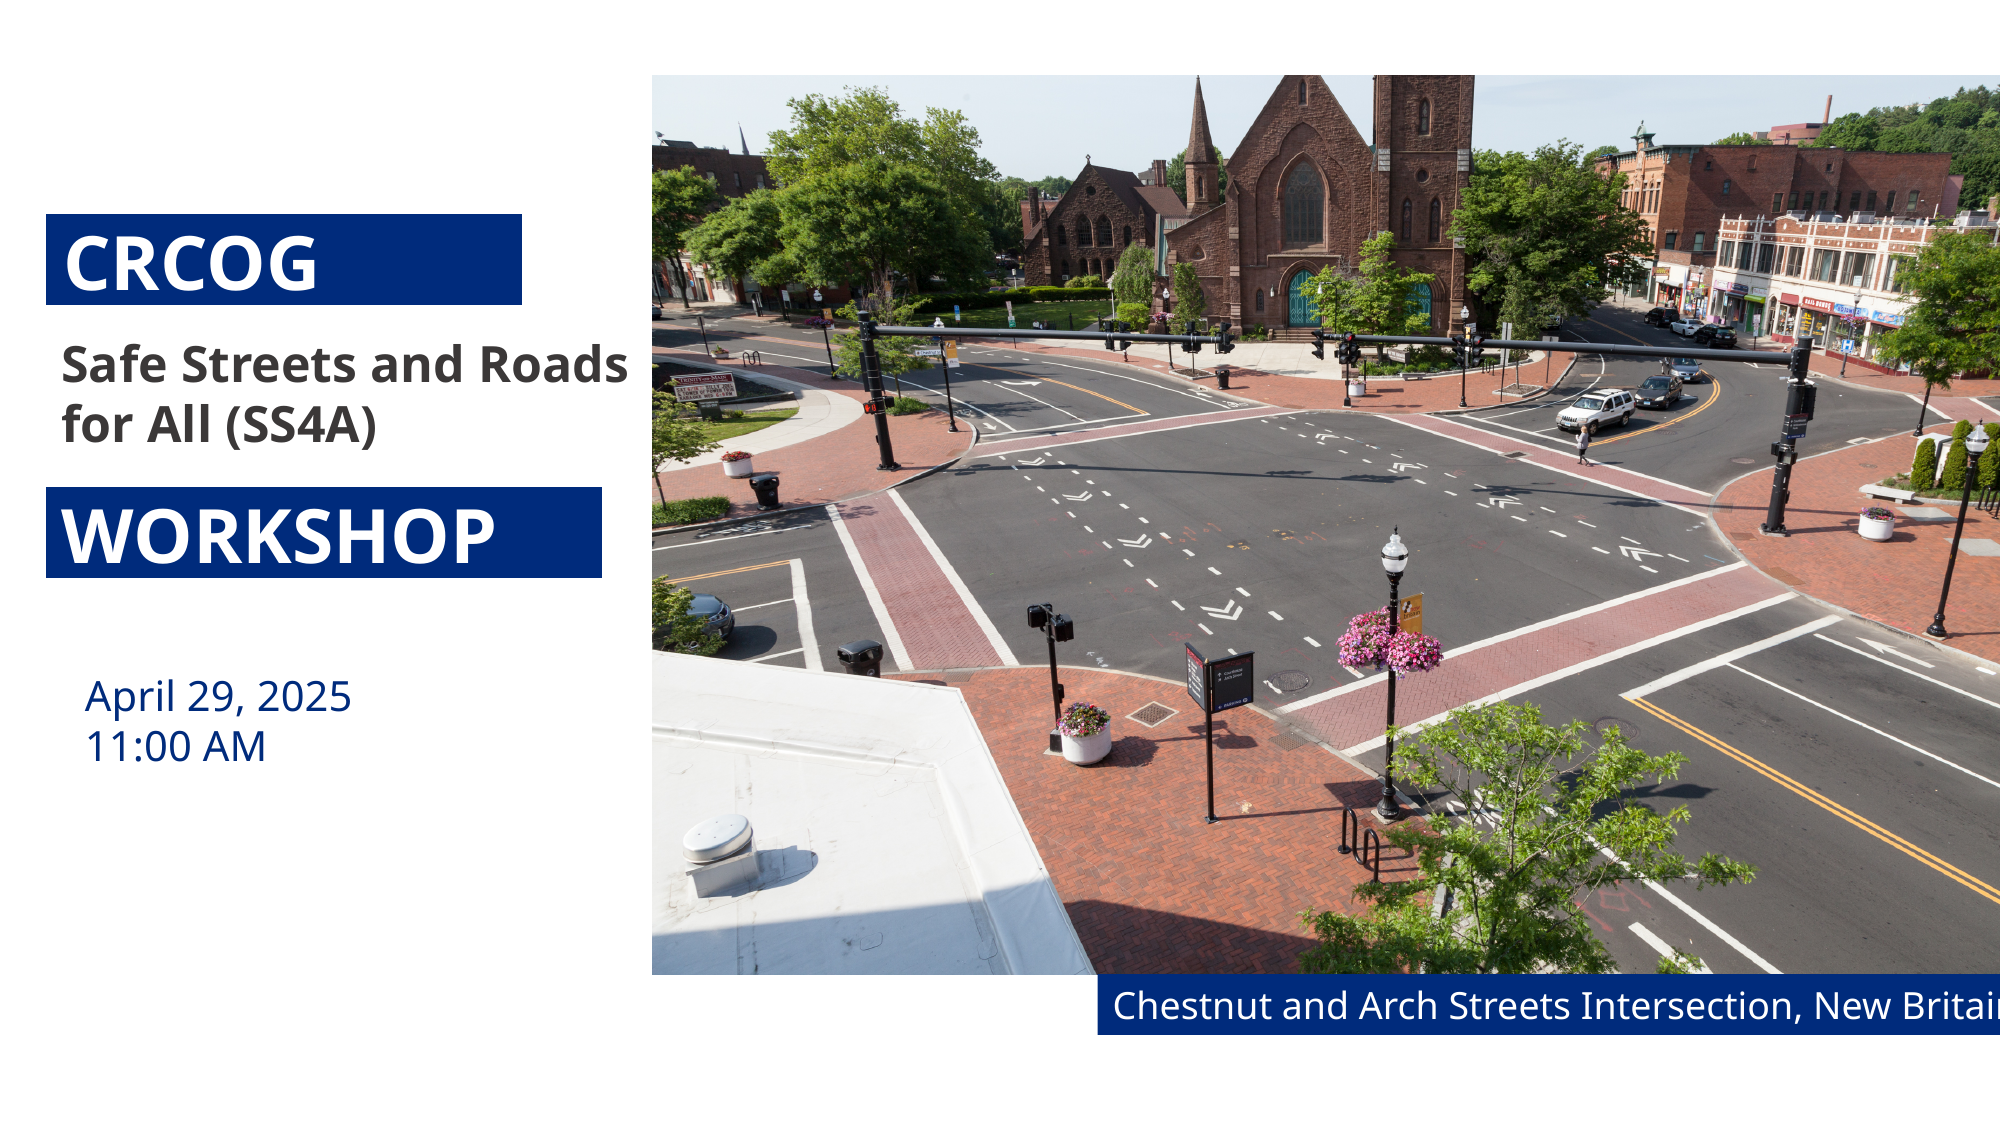

CRCOG
Safe Streets and Roads for All (SS4A)
WORKSHOP
April 29, 2025
11:00 AM
Chestnut and Arch Streets Intersection, New Britain